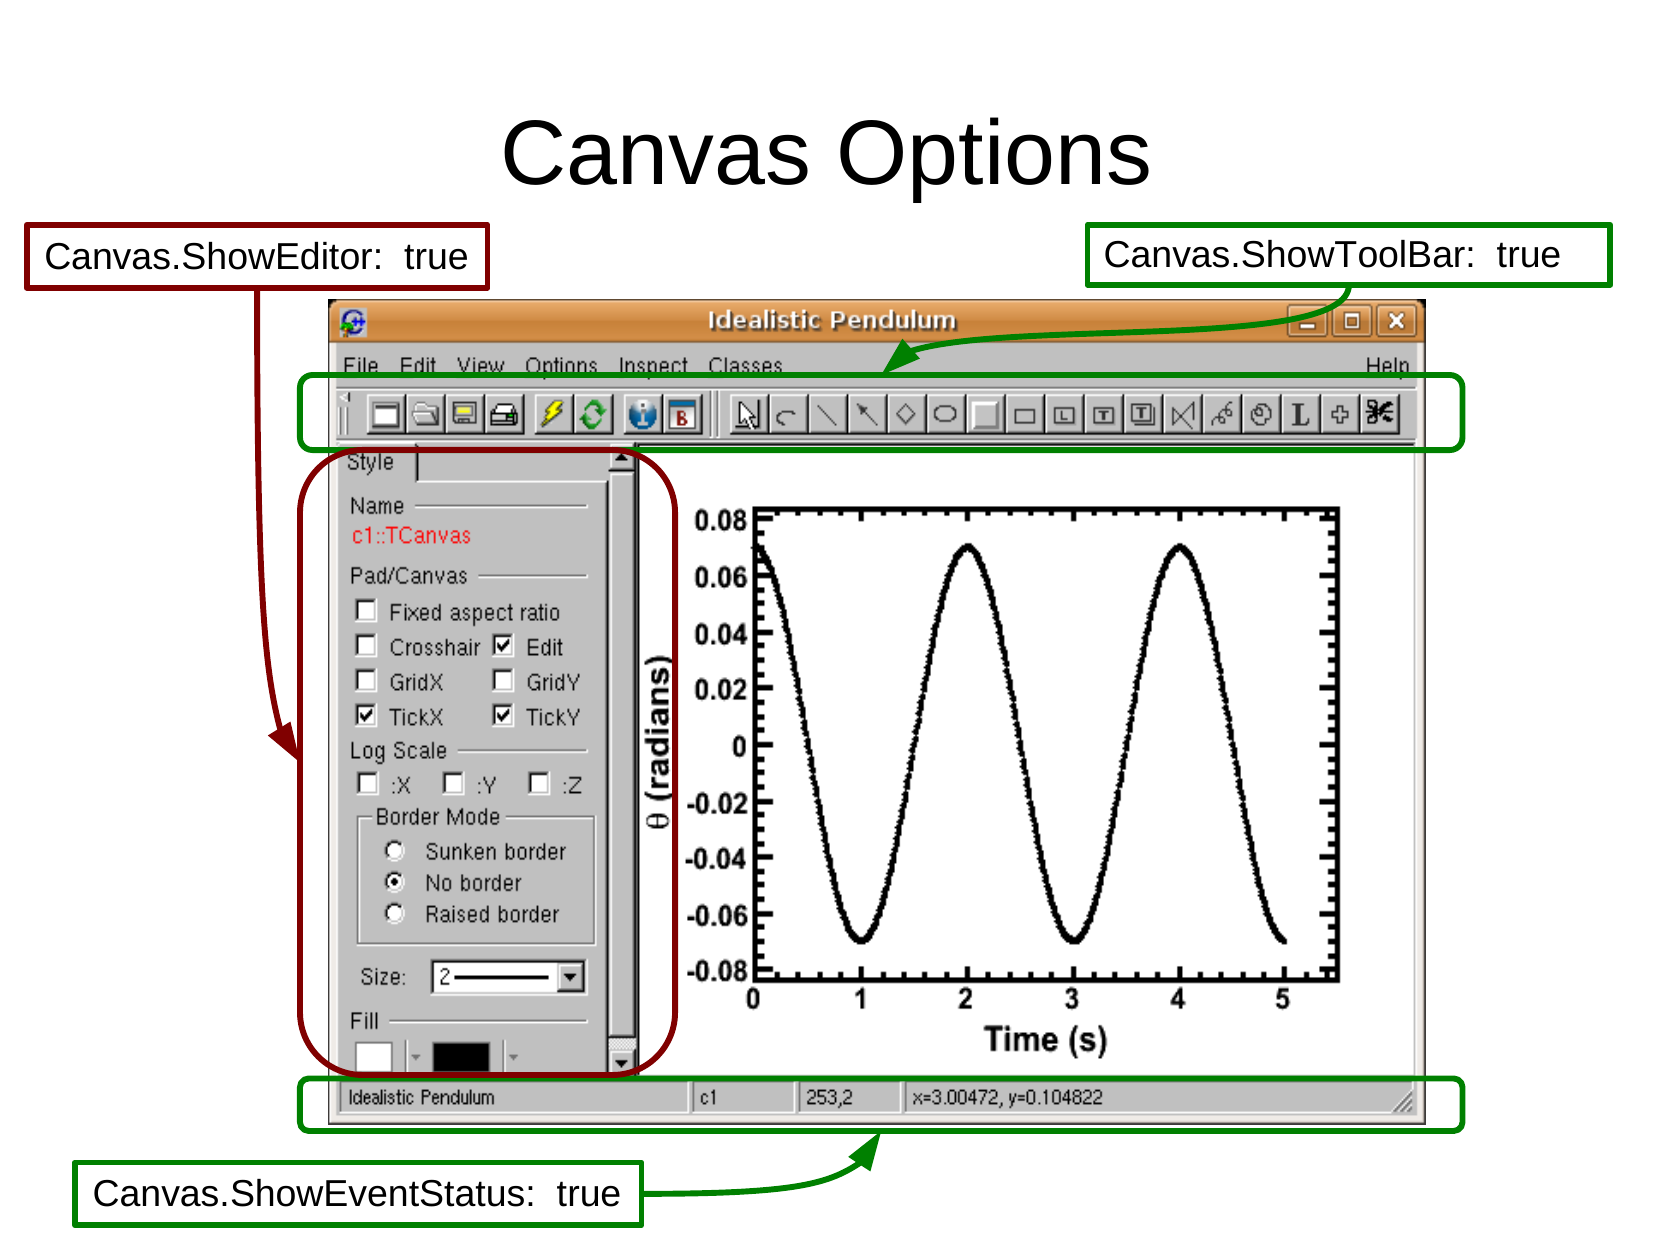

# Canvas Options
Canvas.ShowEditor: true
Canvas.ShowToolBar: true
Canvas.ShowEventStatus: true